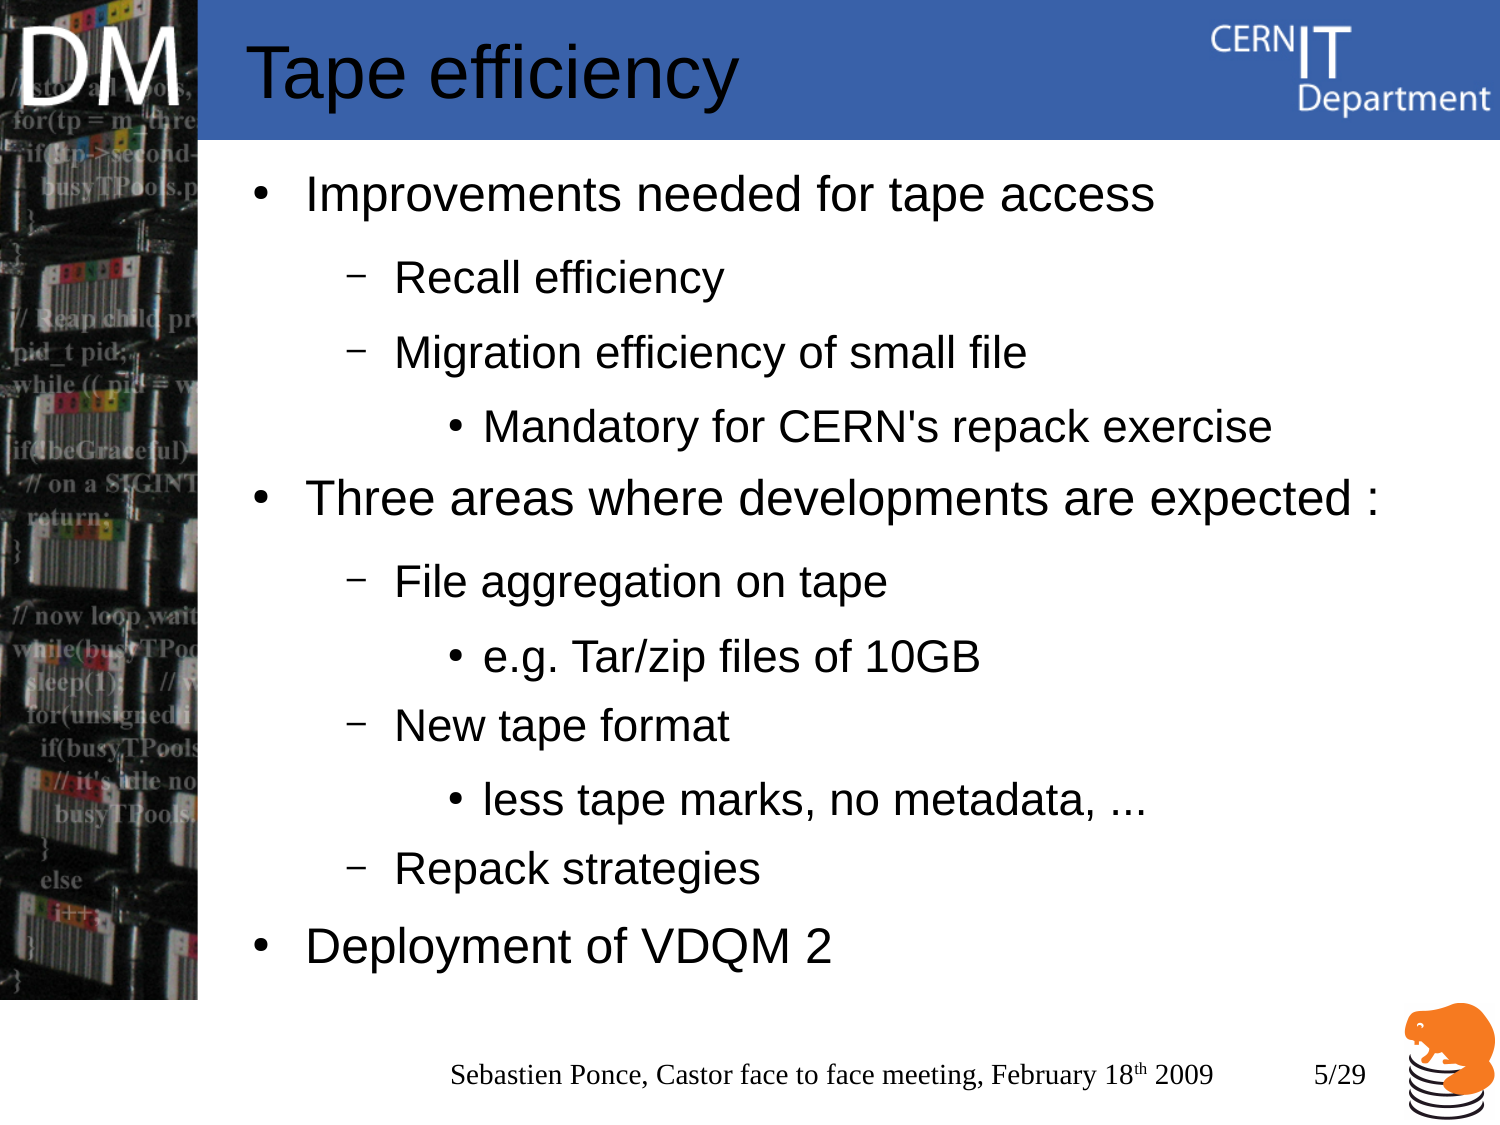

# Tape efficiency
Improvements needed for tape access
Recall efficiency
Migration efficiency of small file
Mandatory for CERN's repack exercise
Three areas where developments are expected :
File aggregation on tape
e.g. Tar/zip files of 10GB
New tape format
less tape marks, no metadata, ...
Repack strategies
Deployment of VDQM 2